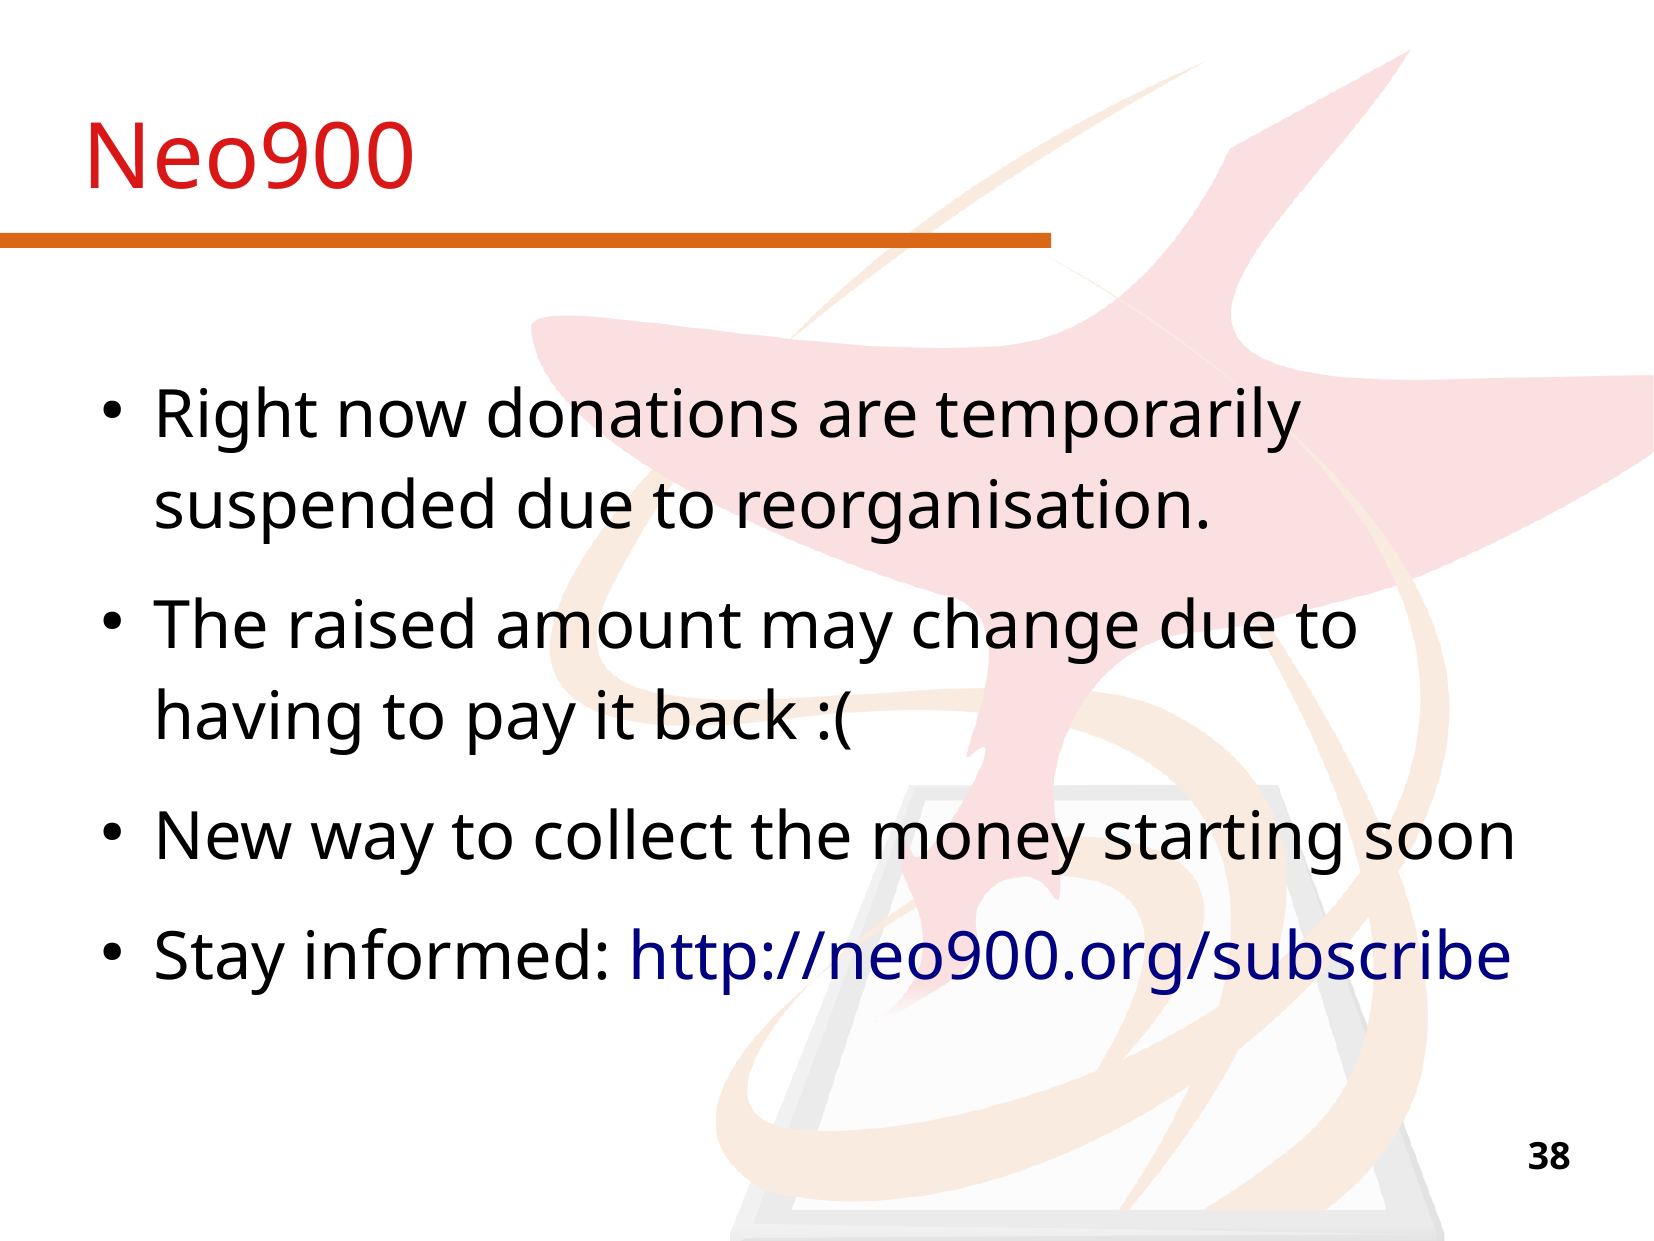

# Neo900
Right now donations are temporarily suspended due to reorganisation.
The raised amount may change due to having to pay it back :(
New way to collect the money starting soon
Stay informed: http://neo900.org/subscribe
38